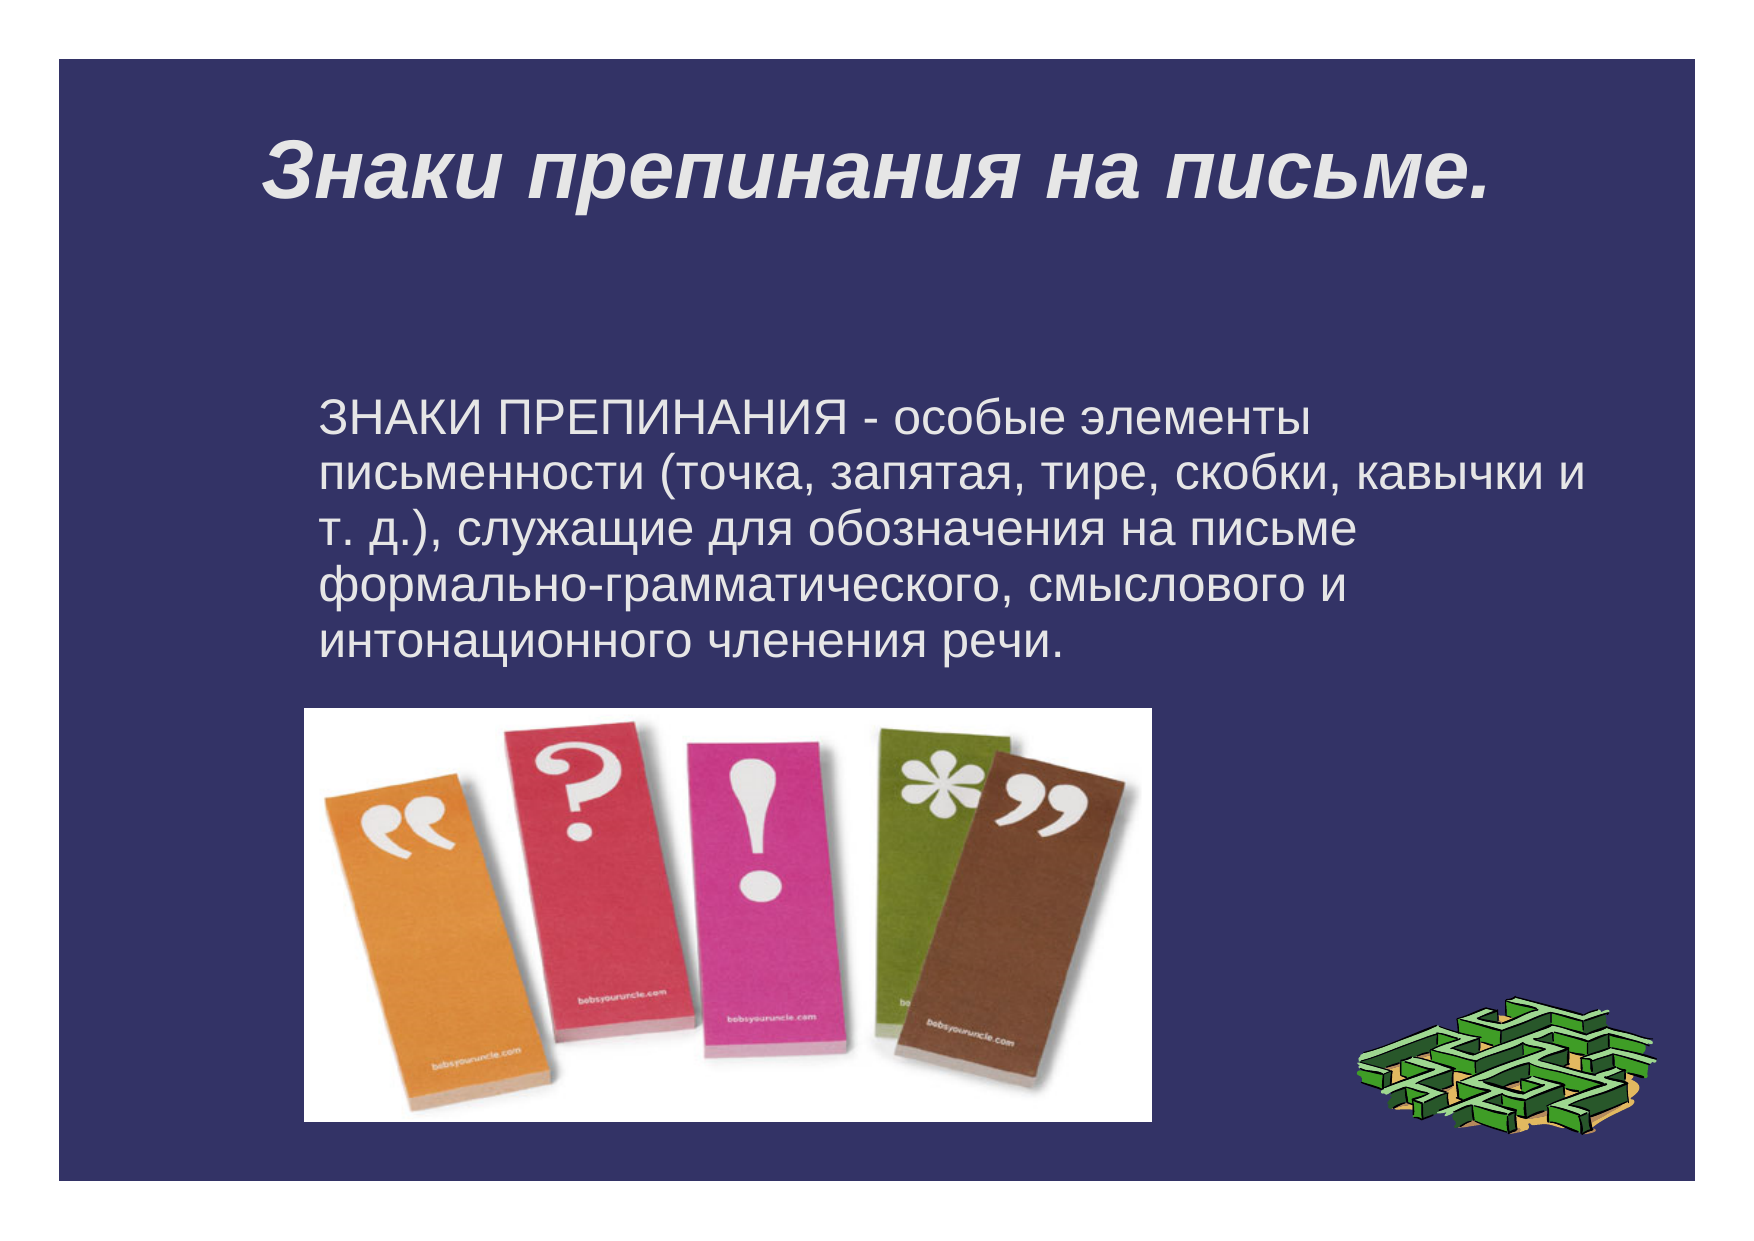

# Знаки препинания на письме.
ЗНАКИ ПРЕПИНАНИЯ - особые элементы письменности (точка, запятая, тире, скобки, кавычки и т. д.), служащие для обозначения на письме формально-грамматического, смыслового и интонационного членения речи.